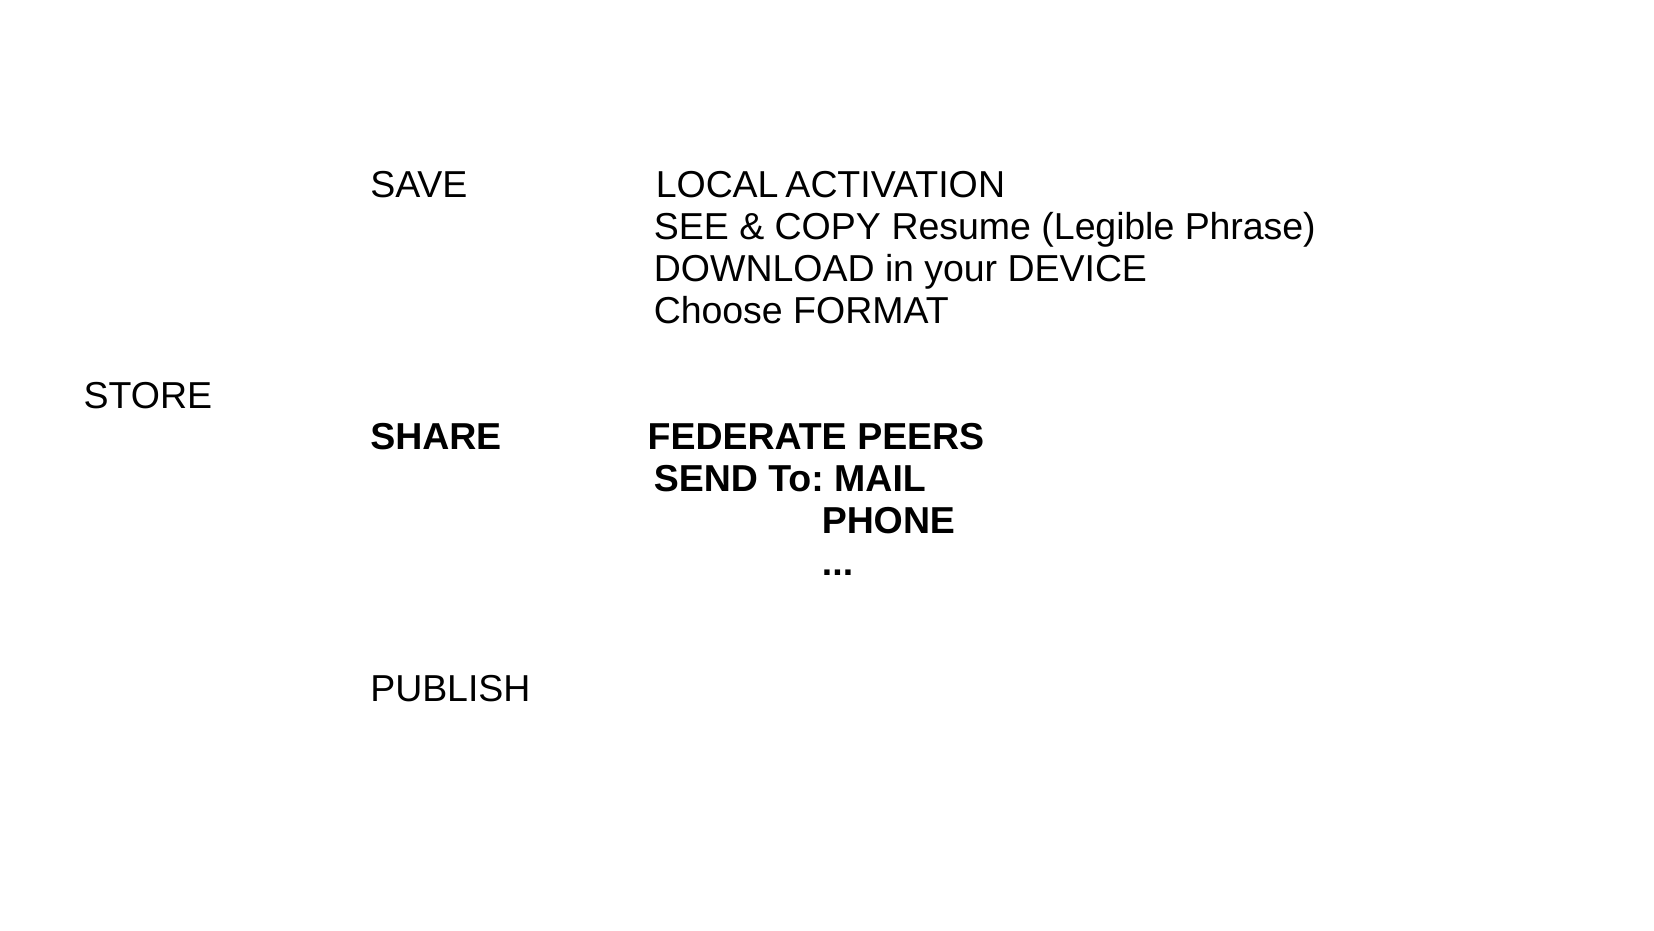

SAVE LOCAL ACTIVATION
 SEE & COPY Resume (Legible Phrase)
 DOWNLOAD in your DEVICE
 Choose FORMAT
SHARE FEDERATE PEERS
 SEND To: MAIL
 PHONE
 ...
PUBLISH
STORE